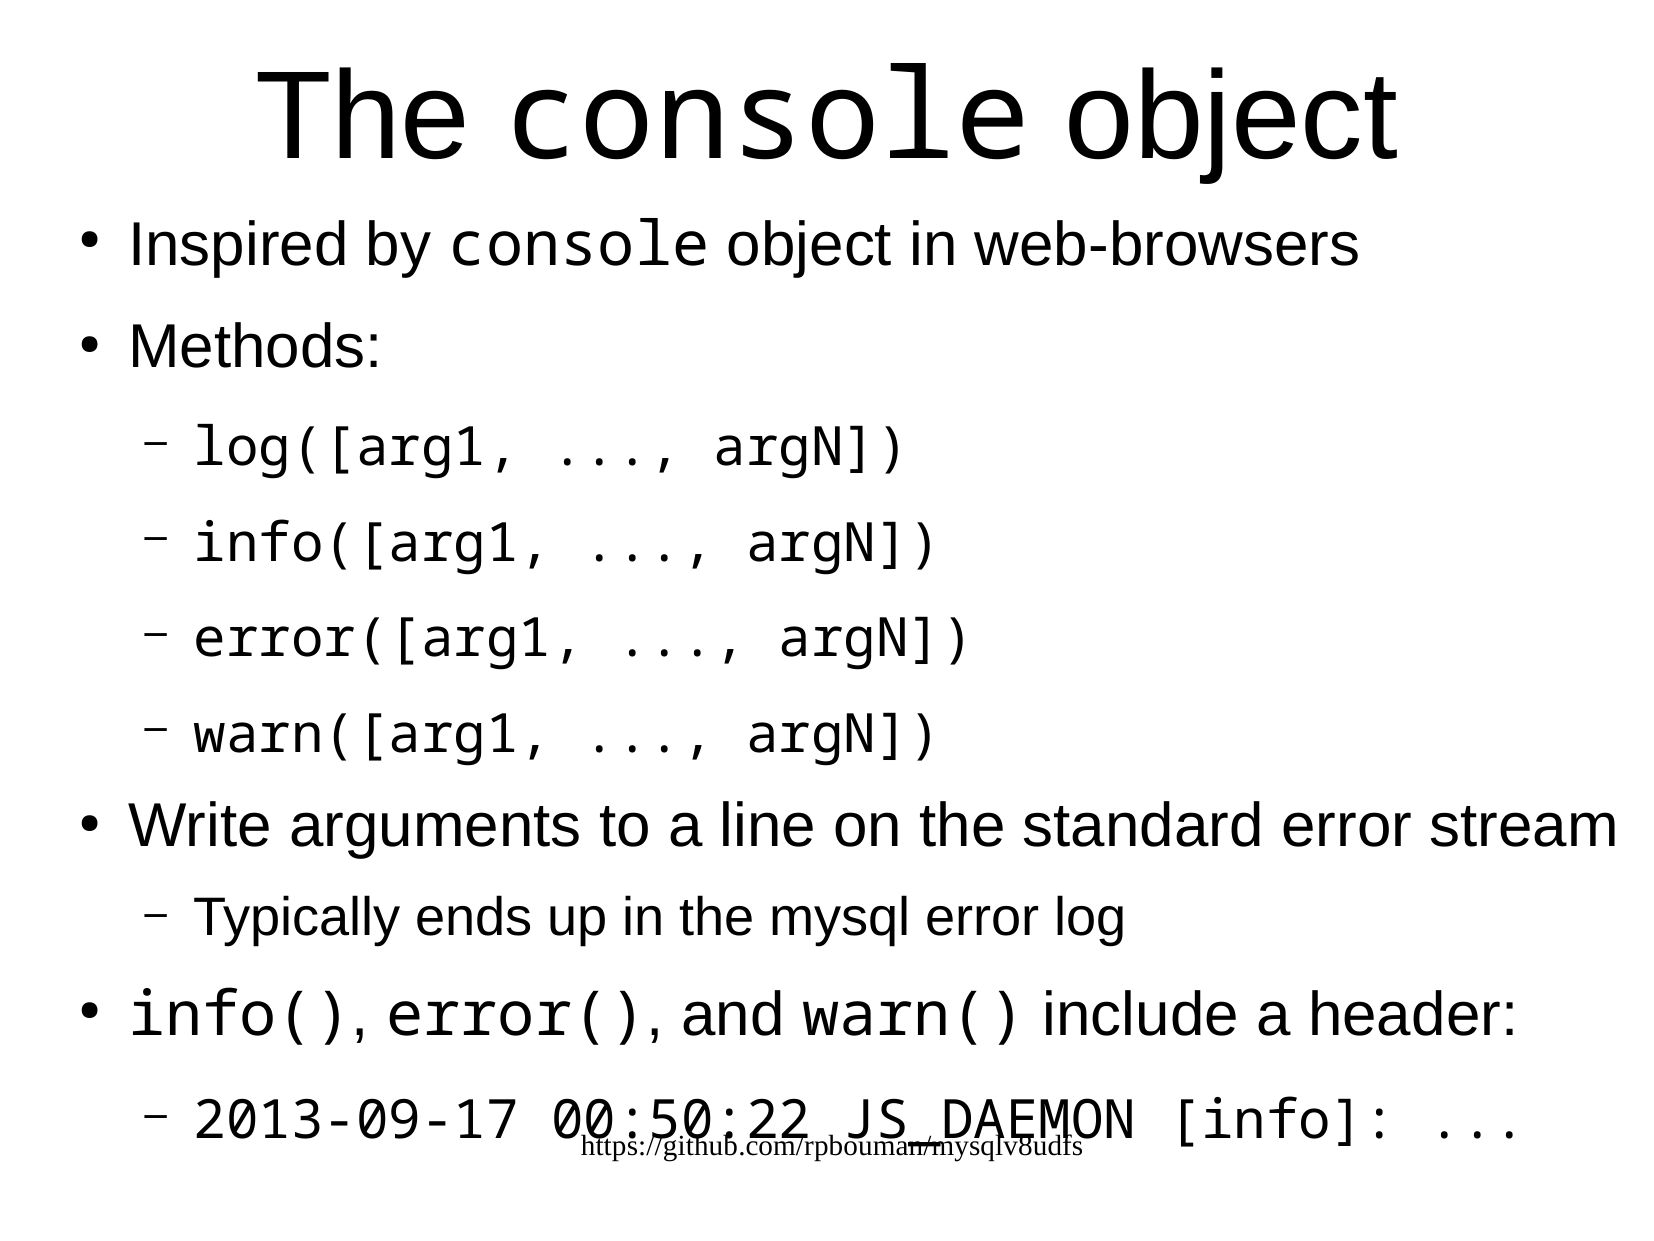

# The console object
Inspired by console object in web-browsers
Methods:
log([arg1, ..., argN])
info([arg1, ..., argN])
error([arg1, ..., argN])
warn([arg1, ..., argN])
Write arguments to a line on the standard error stream
Typically ends up in the mysql error log
info(), error(), and warn() include a header:
2013-09-17 00:50:22 JS_DAEMON [info]: ...